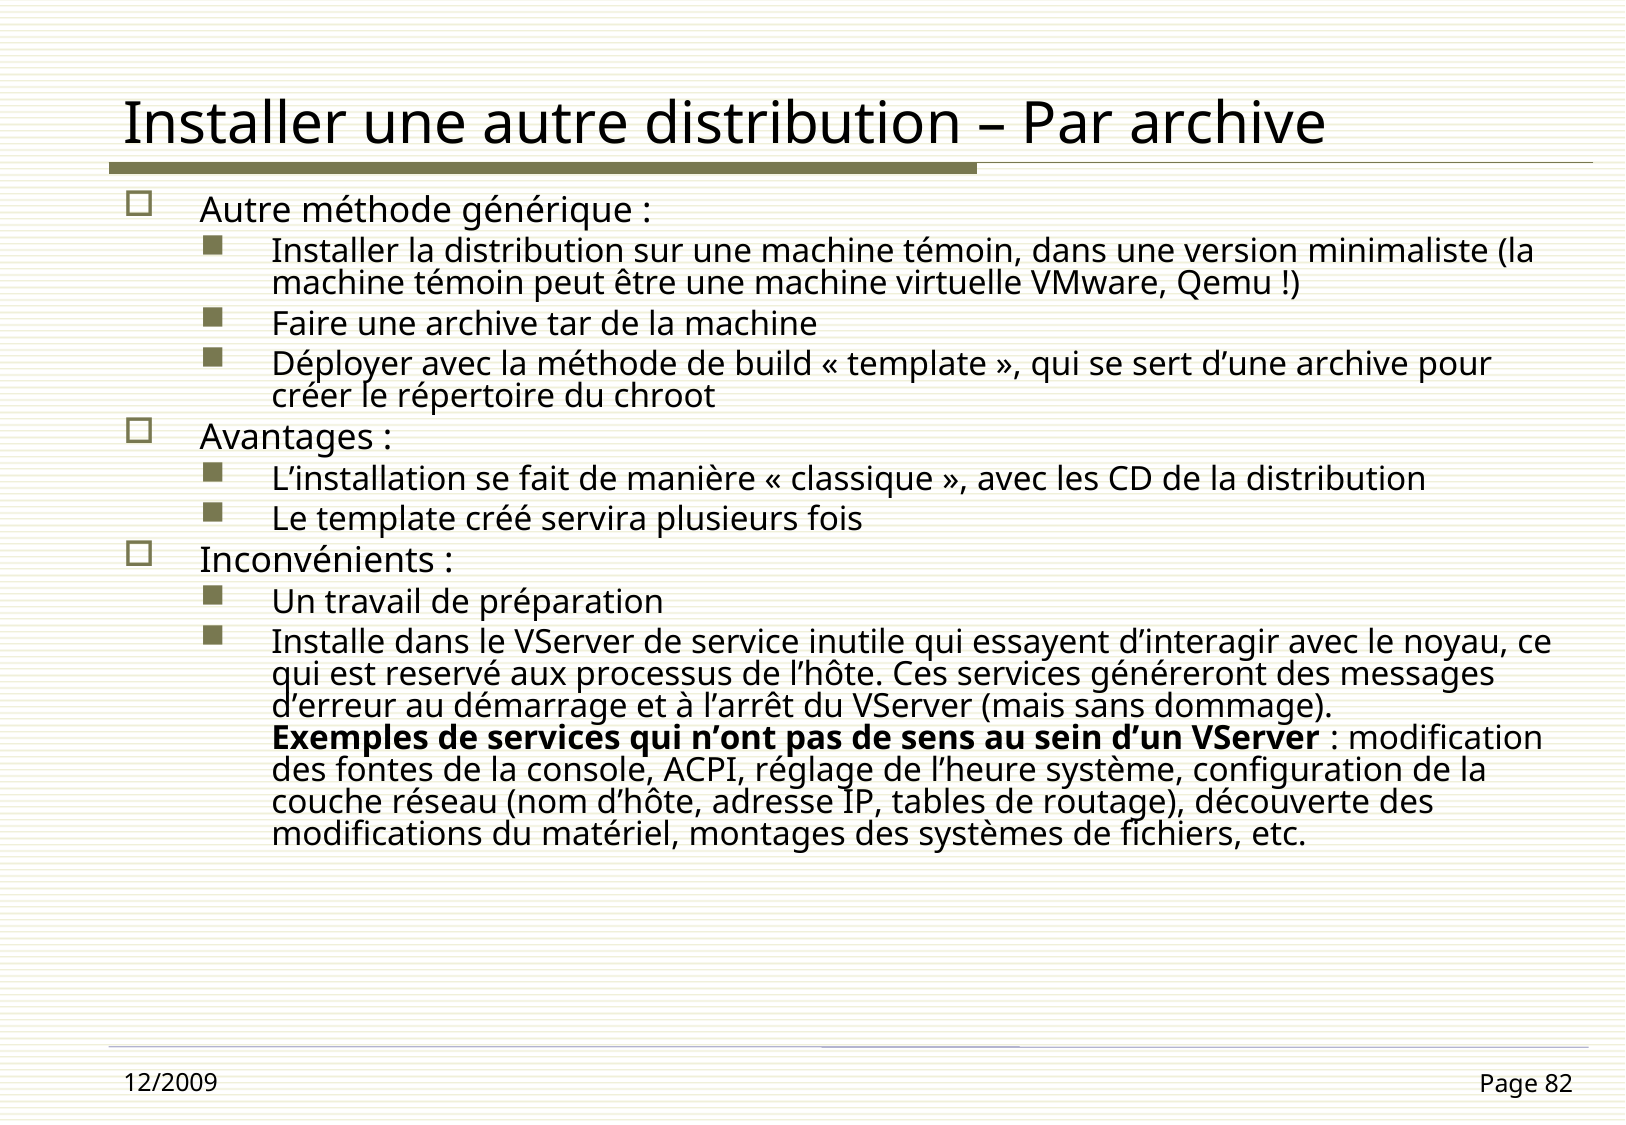

# Installer une autre distribution – Par archive
Autre méthode générique :
Installer la distribution sur une machine témoin, dans une version minimaliste (la machine témoin peut être une machine virtuelle VMware, Qemu !)‏
Faire une archive tar de la machine
Déployer avec la méthode de build « template », qui se sert d’une archive pour créer le répertoire du chroot
Avantages :
L’installation se fait de manière « classique », avec les CD de la distribution
Le template créé servira plusieurs fois
Inconvénients :
Un travail de préparation
Installe dans le VServer de service inutile qui essayent d’interagir avec le noyau, ce qui est reservé aux processus de l’hôte. Ces services généreront des messages d’erreur au démarrage et à l’arrêt du VServer (mais sans dommage).
Exemples de services qui n’ont pas de sens au sein d’un VServer : modification des fontes de la console, ACPI, réglage de l’heure système, configuration de la couche réseau (nom d’hôte, adresse IP, tables de routage), découverte des modifications du matériel, montages des systèmes de fichiers, etc.
82